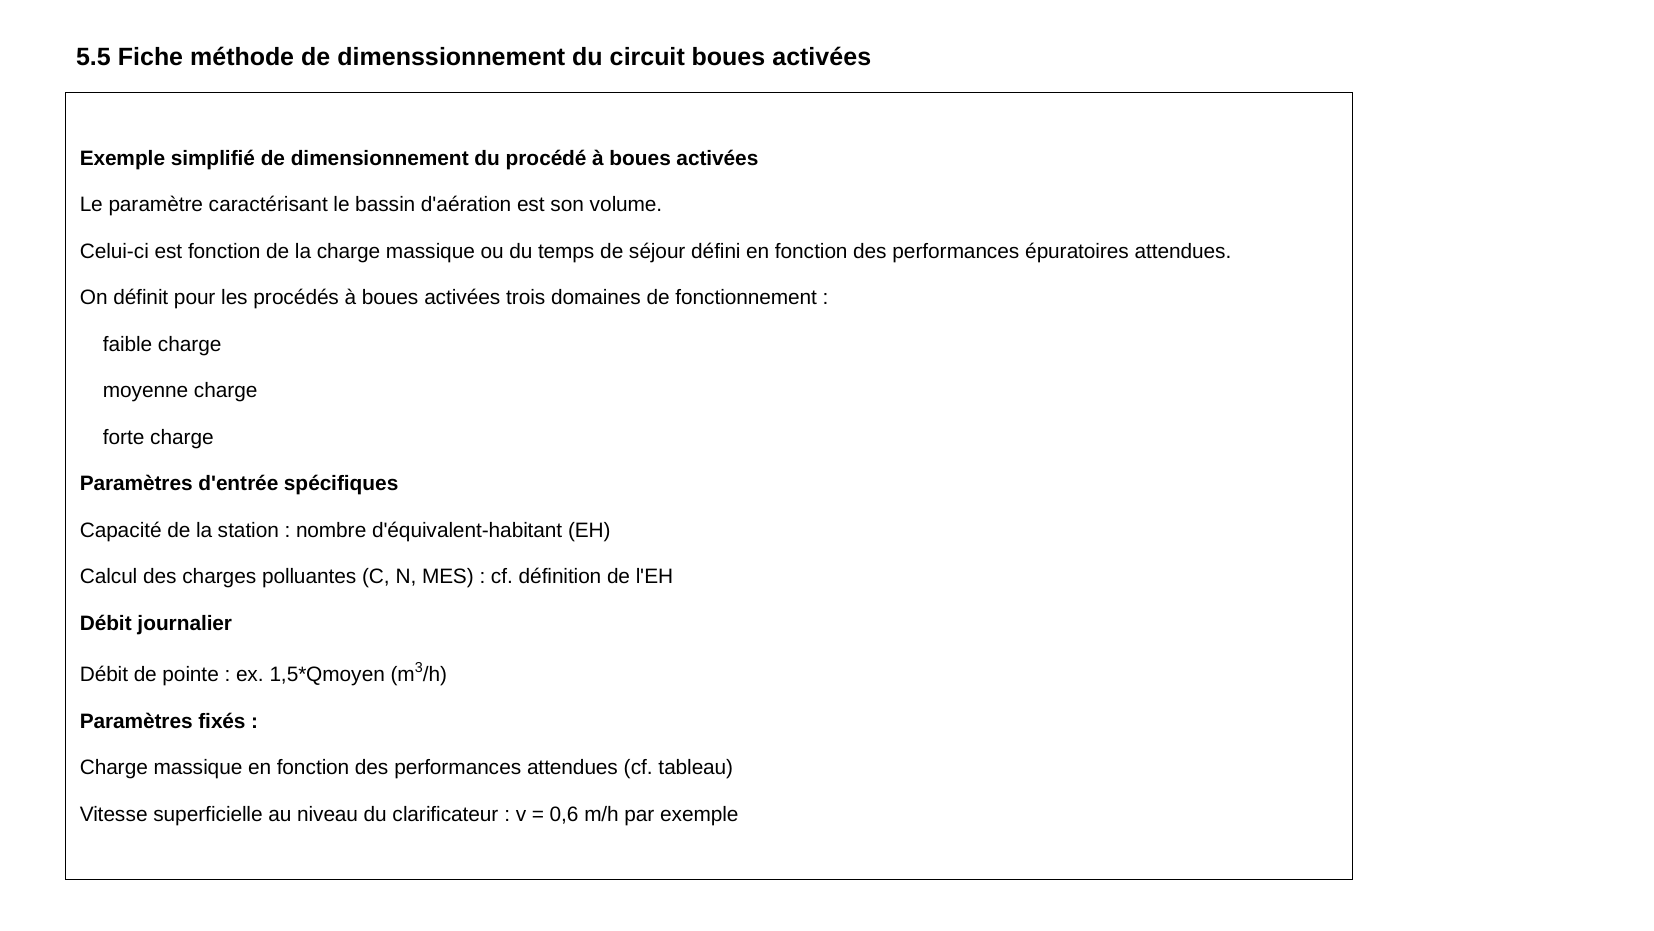

5.5 Fiche méthode de dimenssionnement du circuit boues activées
Exemple simplifié de dimensionnement du procédé à boues activées
Le paramètre caractérisant le bassin d'aération est son volume.
Celui-ci est fonction de la charge massique ou du temps de séjour défini en fonction des performances épuratoires attendues.
On définit pour les procédés à boues activées trois domaines de fonctionnement :
 faible charge
 moyenne charge
 forte charge
Paramètres d'entrée spécifiques
Capacité de la station : nombre d'équivalent-habitant (EH)
Calcul des charges polluantes (C, N, MES) : cf. définition de l'EH
Débit journalier
Débit de pointe : ex. 1,5*Qmoyen (m3/h)
Paramètres fixés :
Charge massique en fonction des performances attendues (cf. tableau)
Vitesse superficielle au niveau du clarificateur : v = 0,6 m/h par exemple